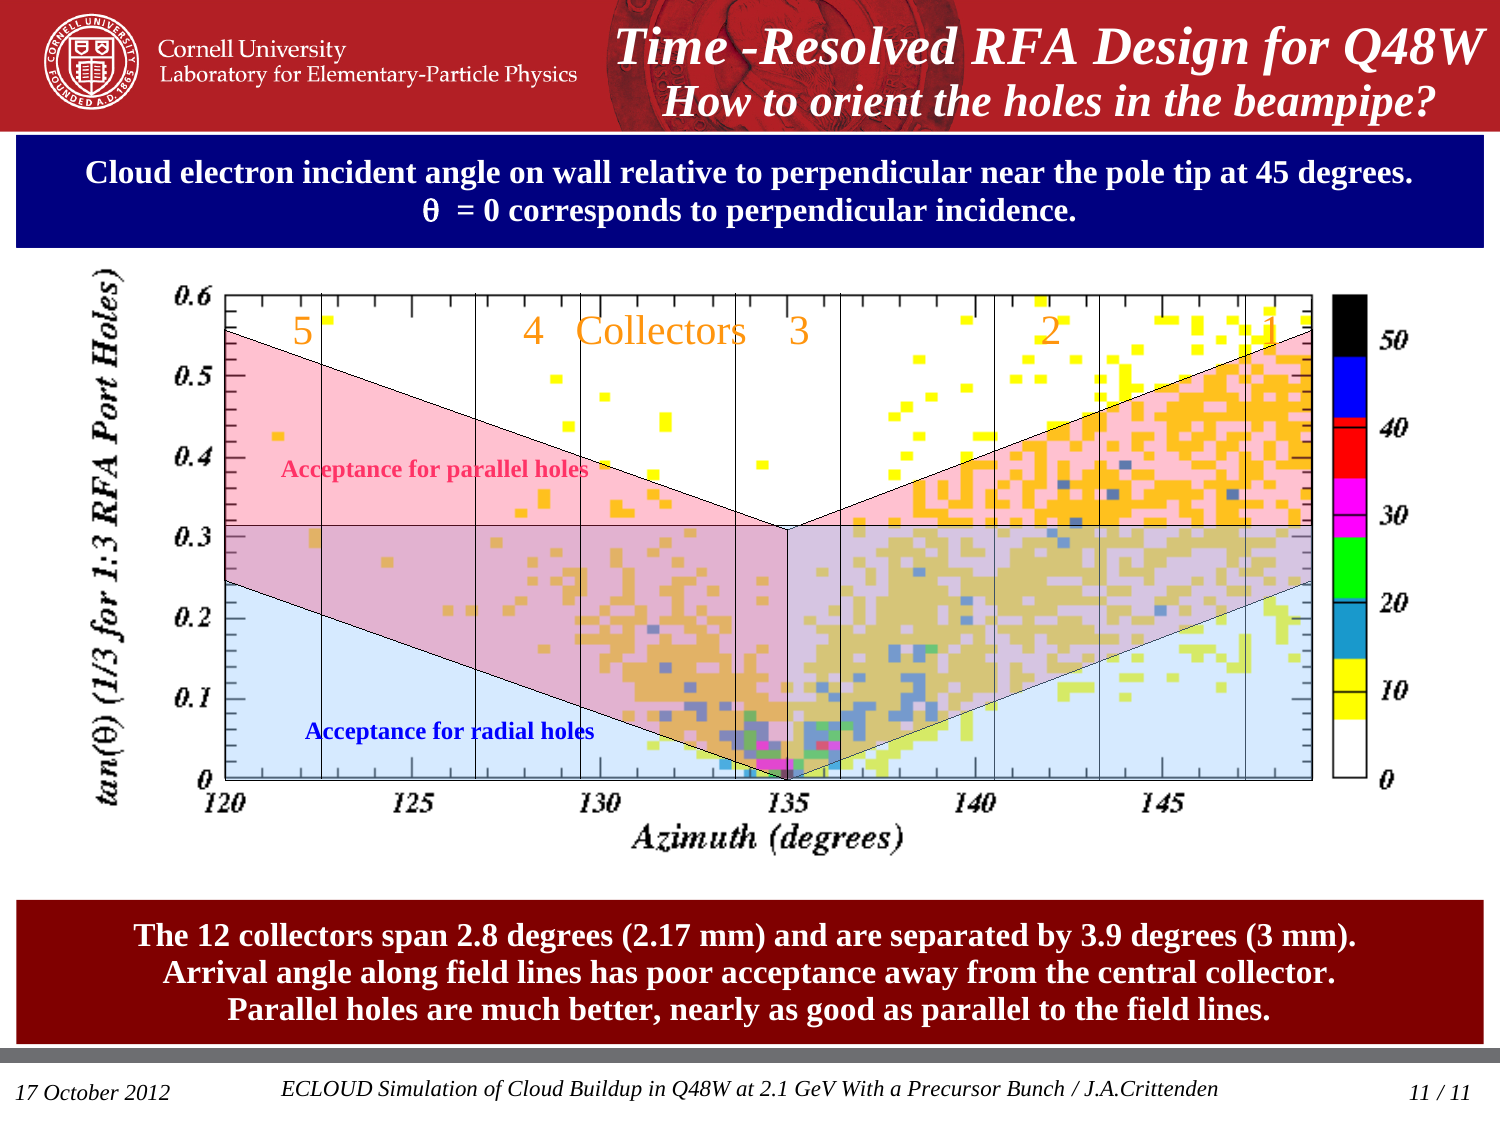

# Time -Resolved RFA Design for Q48W How to orient the holes in the beampipe?
Cloud electron incident angle on wall relative to perpendicular near the pole tip at 45 degrees.
q = 0 corresponds to perpendicular incidence.
Cloud electron incident angle on wall relative to perpendicular near the pole tip at 45 degrees.
q = 0 corresponds to perpendicular incidence.
Cloud electron incident angle on wall relative to perpendicular near the pole tip at 45 degrees.
q = 0 corresponds to perpendicular incidence.
 5 4 Collectors 3 2 1
Acceptance for parallel holes
Acceptance for radial holes
The 12 collectors span 2.8 degrees (2.17 mm) and are separated by 3.9 degrees (3 mm).
Arrival angle along field lines has poor acceptance away from the central collector.
Parallel holes are much better, nearly as good as parallel to the field lines.